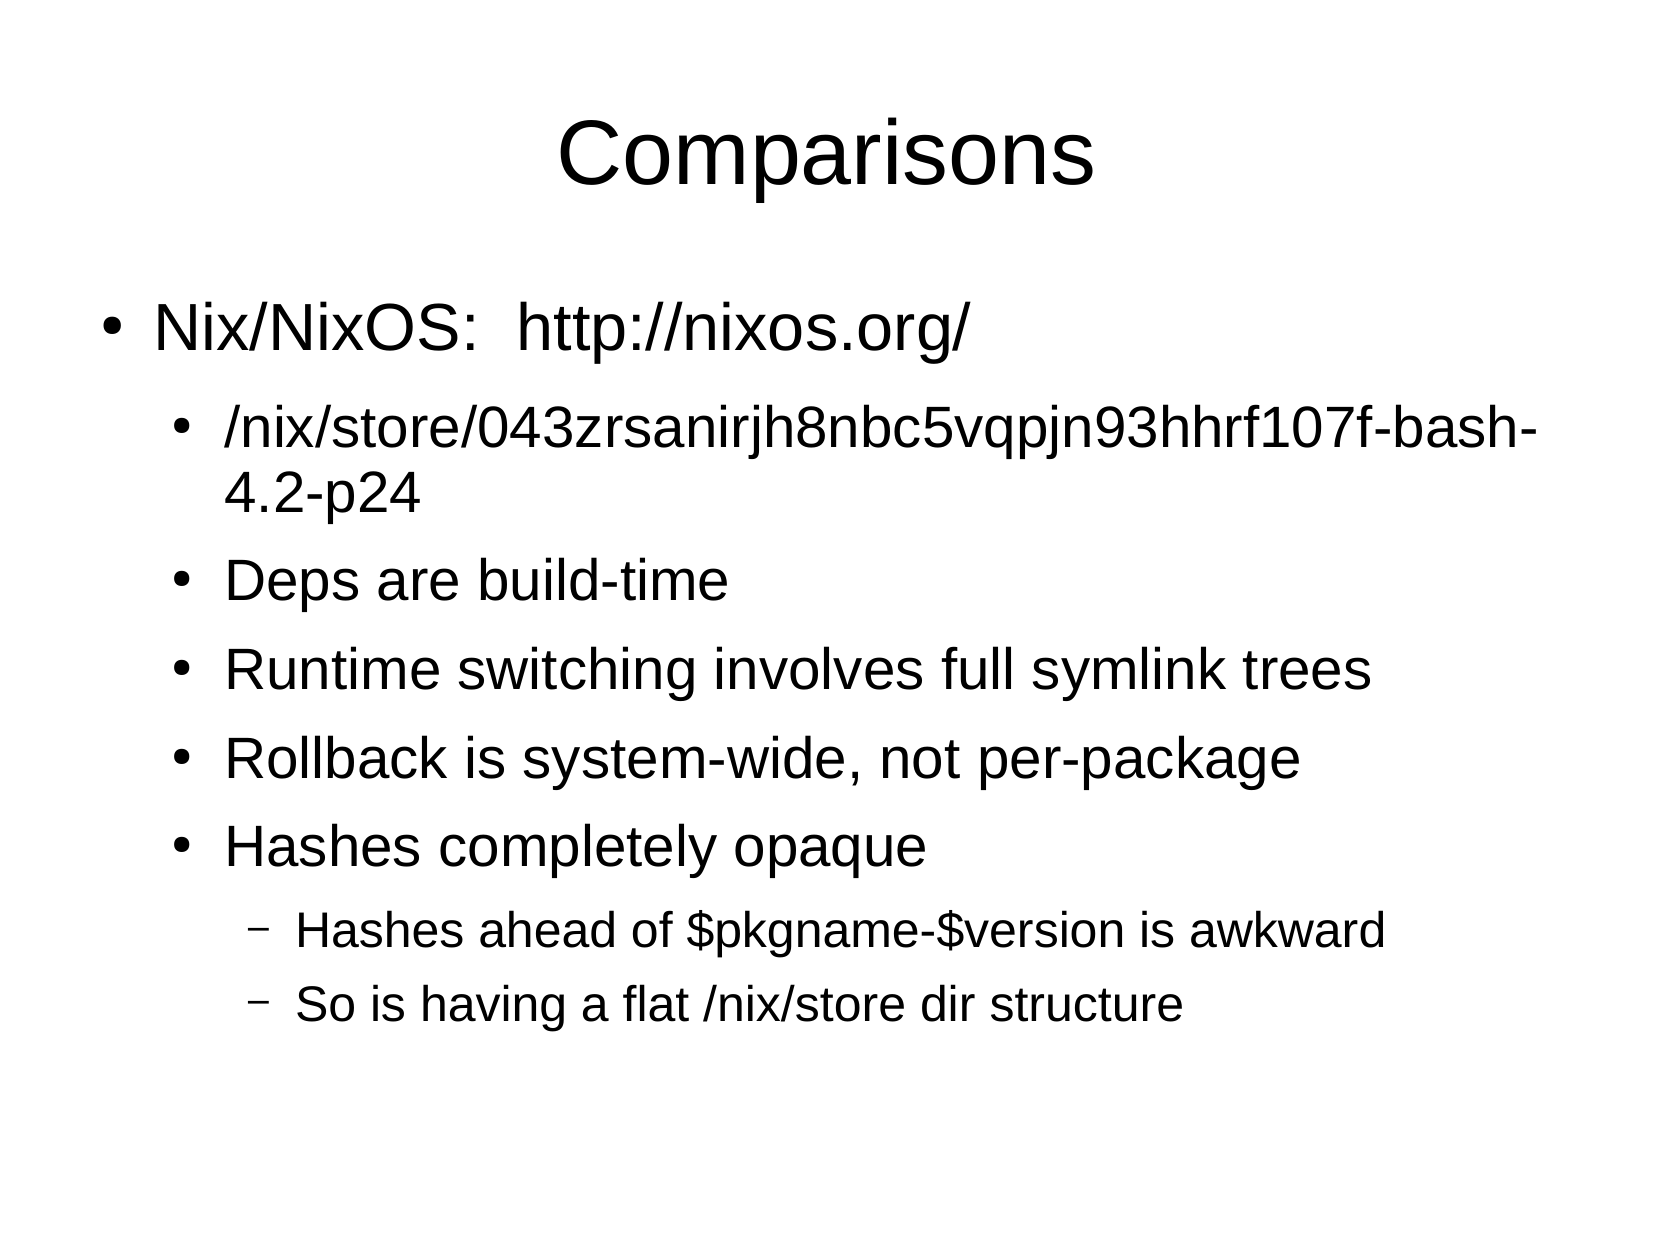

# Comparisons
Nix/NixOS: http://nixos.org/
/nix/store/043zrsanirjh8nbc5vqpjn93hhrf107f-bash-4.2-p24
Deps are build-time
Runtime switching involves full symlink trees
Rollback is system-wide, not per-package
Hashes completely opaque
Hashes ahead of $pkgname-$version is awkward
So is having a flat /nix/store dir structure